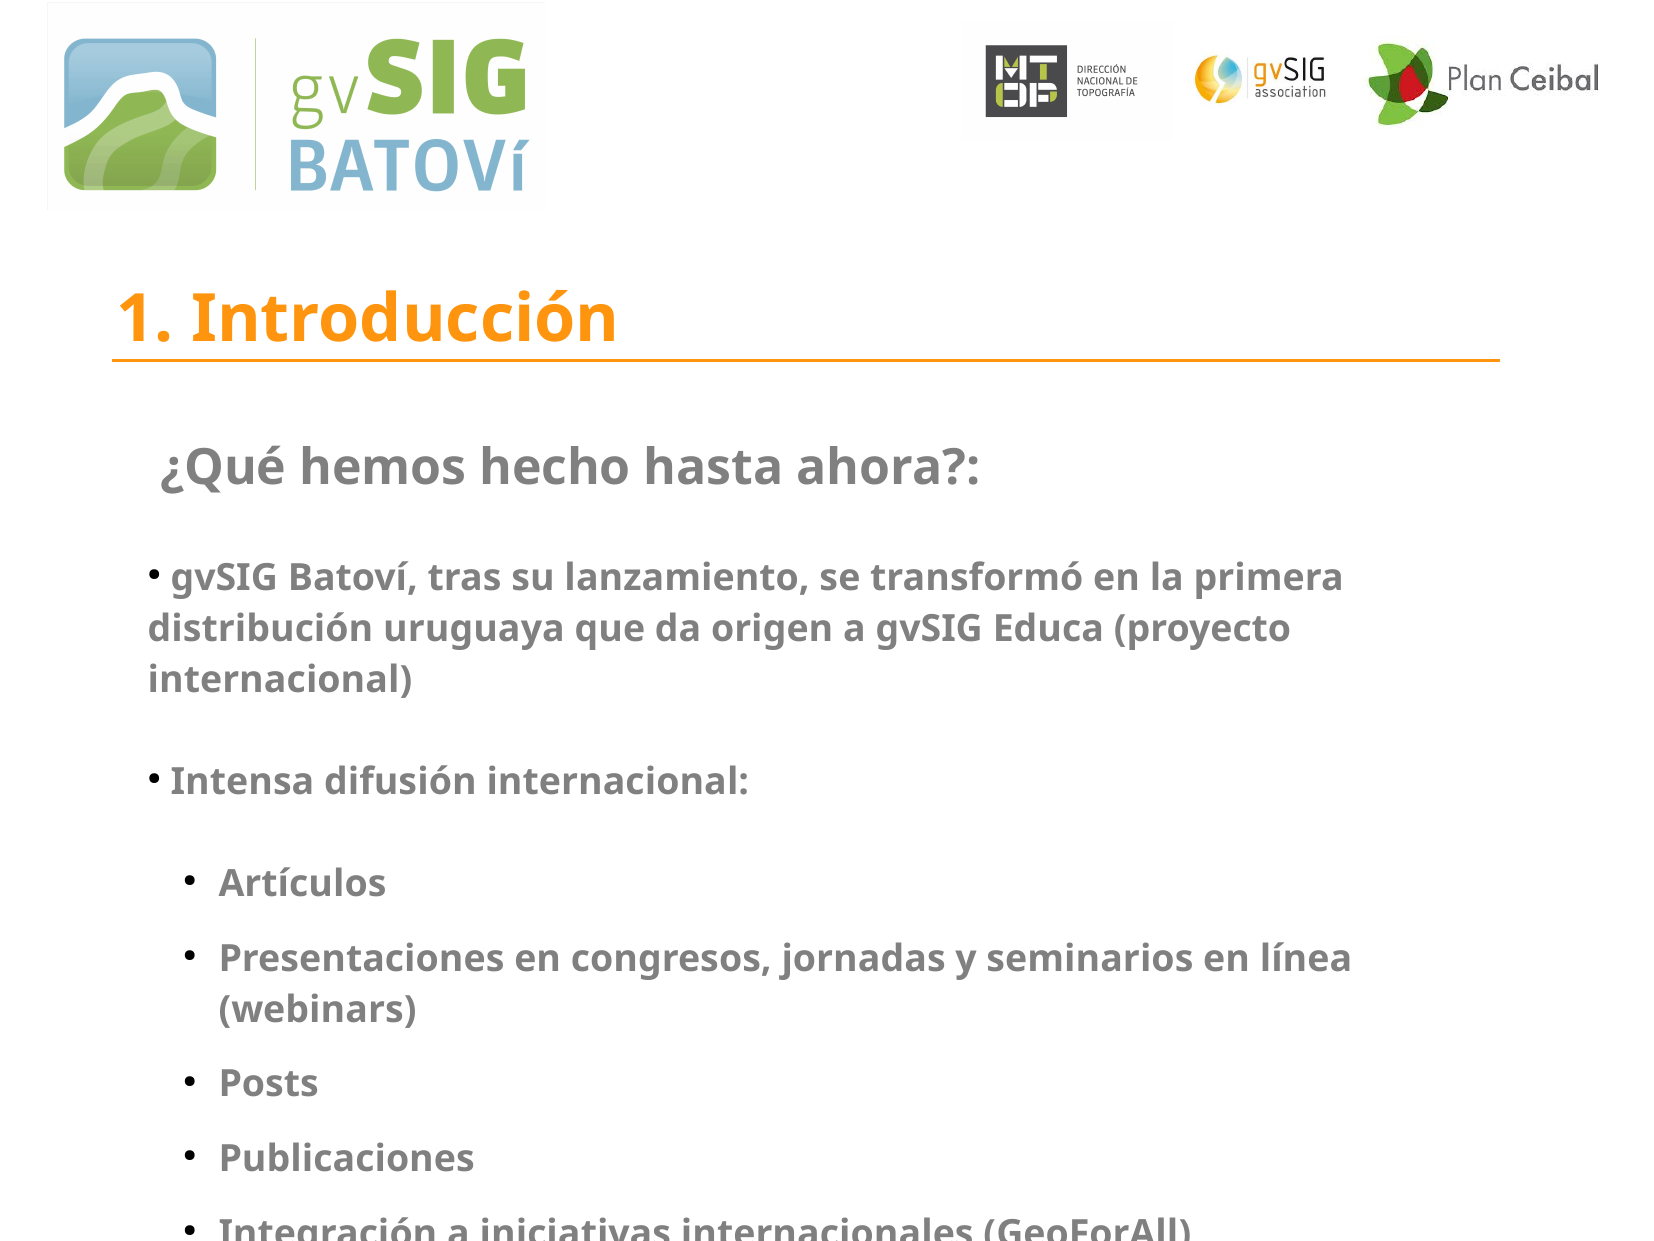

1. Introducción
# ¿Qué hemos hecho hasta ahora?:
 gvSIG Batoví, tras su lanzamiento, se transformó en la primera distribución uruguaya que da origen a gvSIG Educa (proyecto internacional)
 Intensa difusión internacional:
Artículos
Presentaciones en congresos, jornadas y seminarios en línea (webinars)
Posts
Publicaciones
Integración a iniciativas internacionales (GeoForAll)